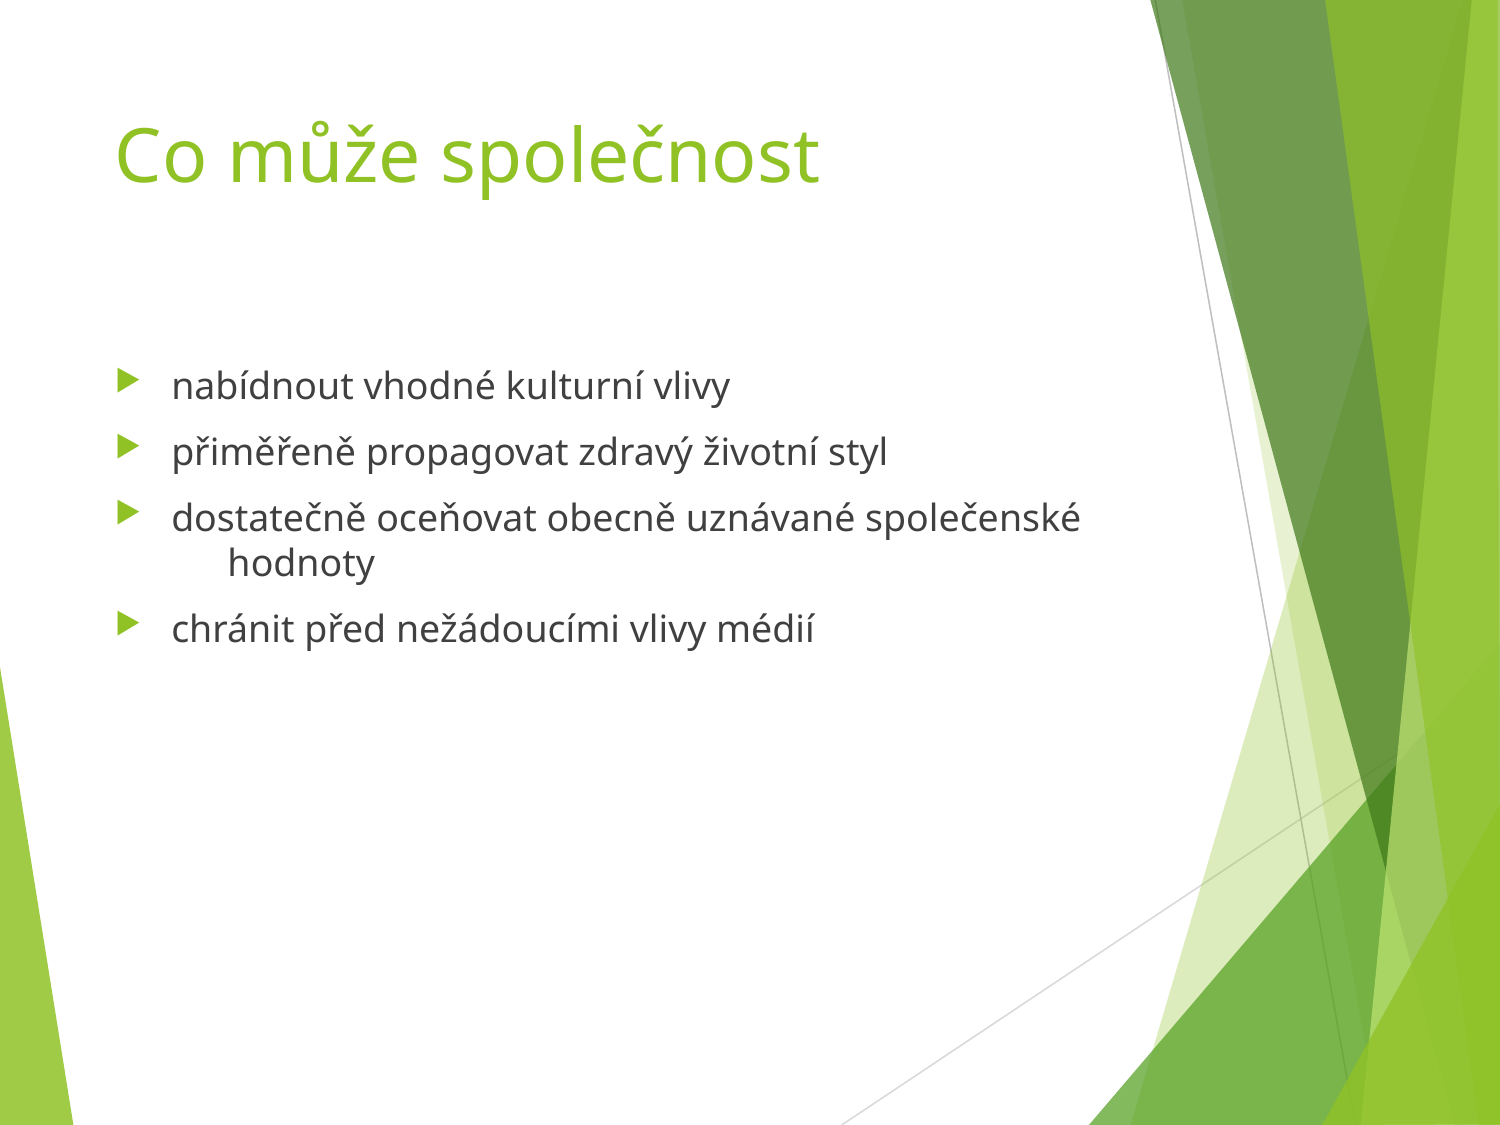

# Co může společnost
nabídnout vhodné kulturní vlivy
přiměřeně propagovat zdravý životní styl
dostatečně oceňovat obecně uznávané společenské hodnoty
chránit před nežádoucími vlivy médií